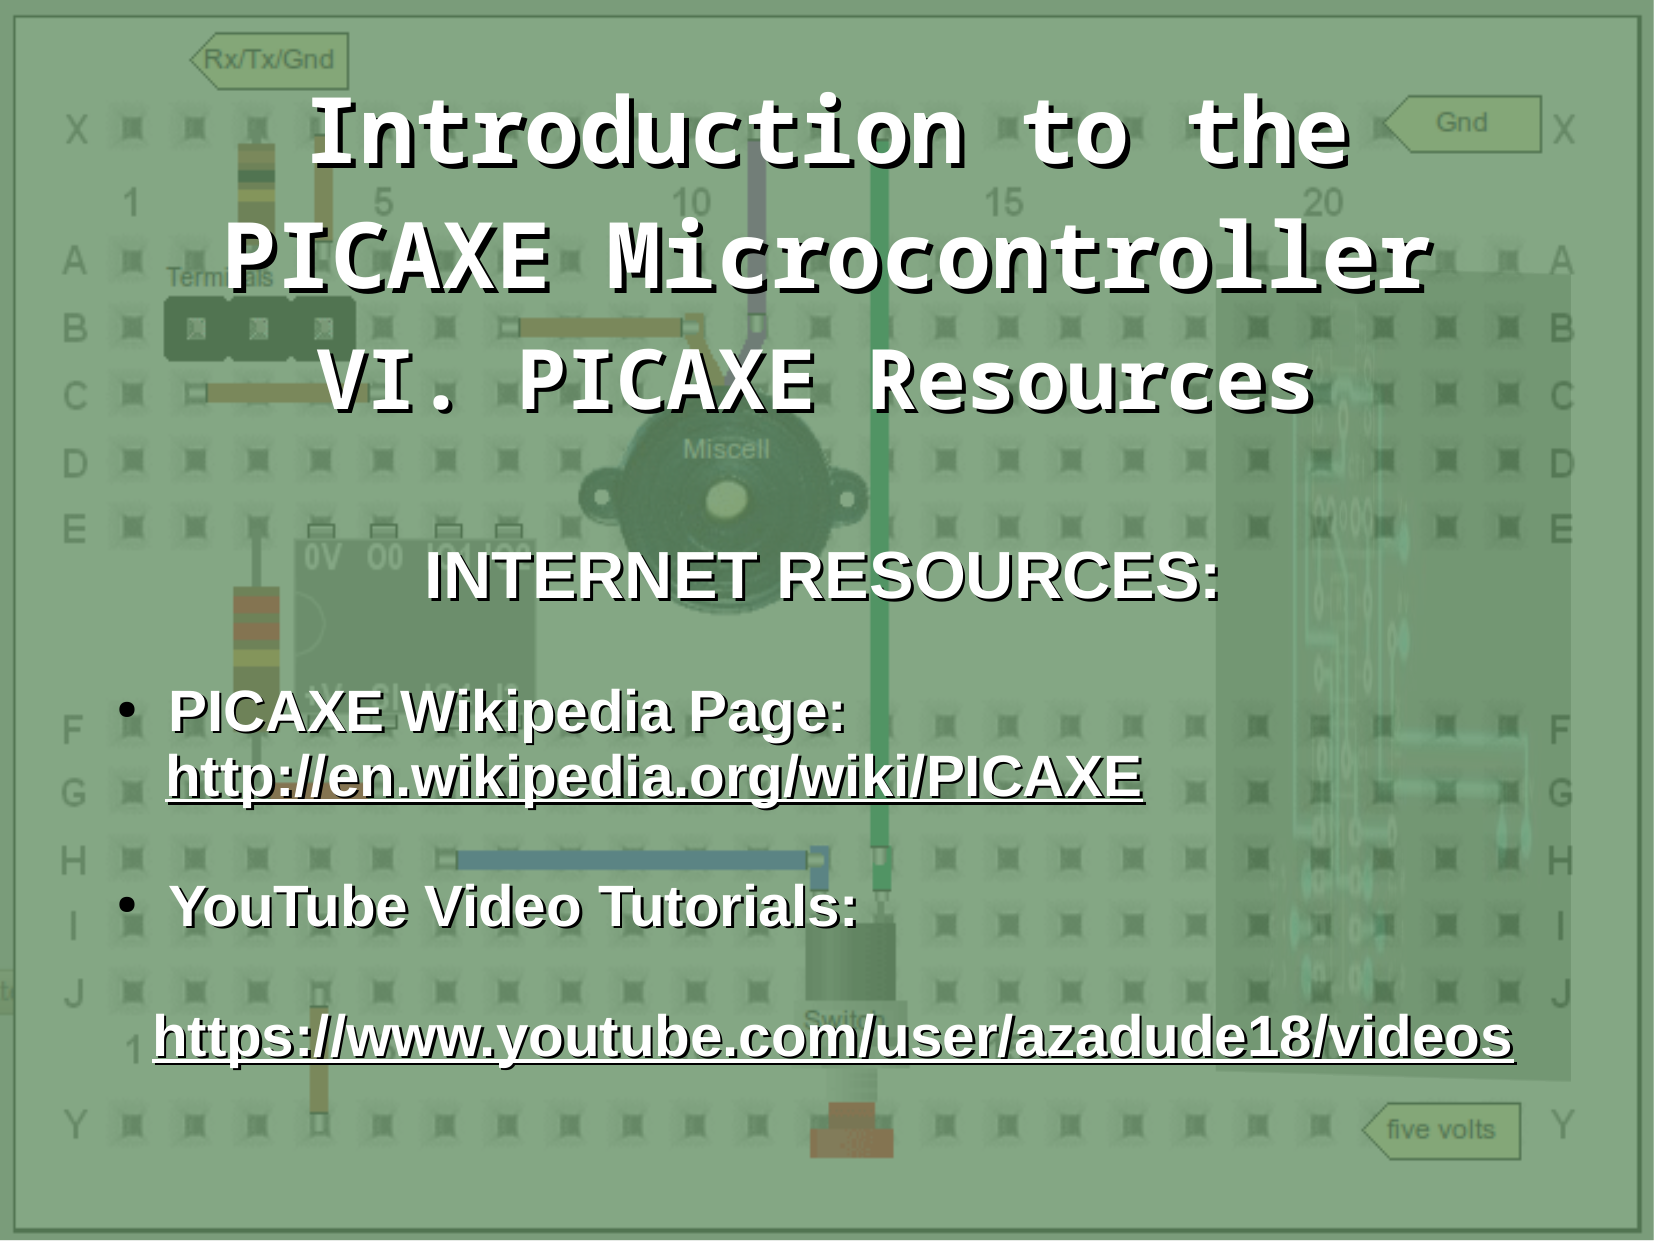

# Introduction to the PICAXE Microcontroller
VI. PICAXE Resources
INTERNET RESOURCES:
 PICAXE Wikipedia Page:
 http://en.wikipedia.org/wiki/PICAXE
 YouTube Video Tutorials:
 https://www.youtube.com/user/azadude18/videos